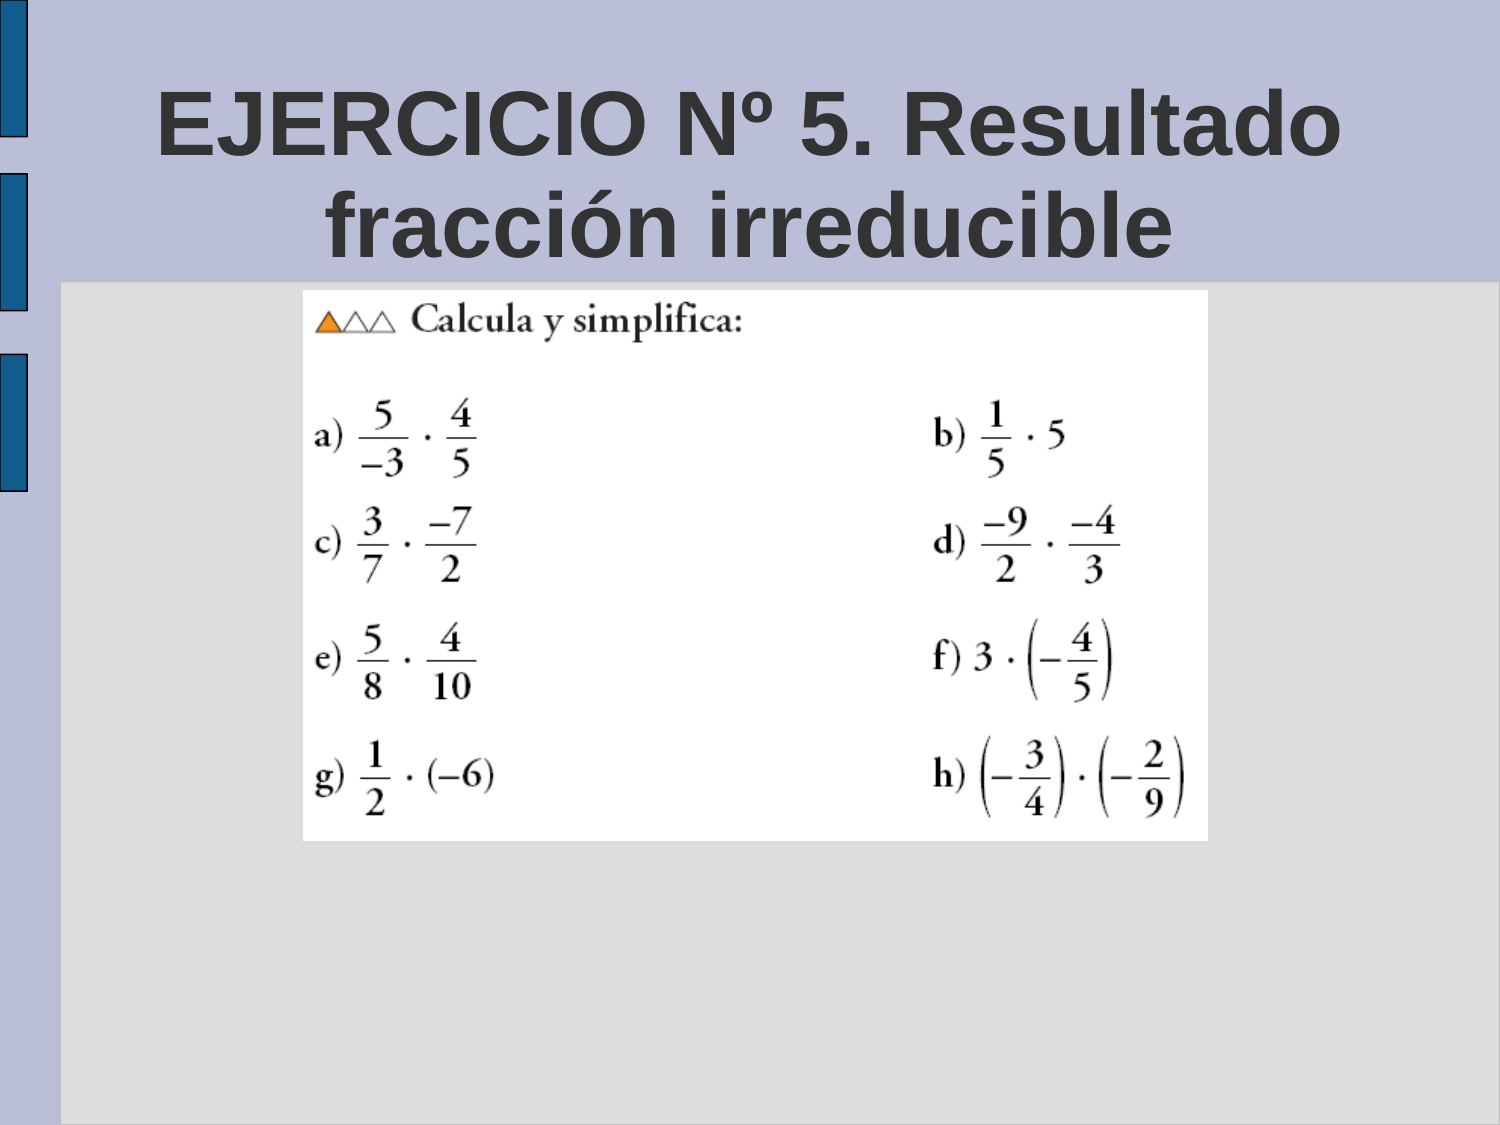

# EJERCICIO Nº 5. Resultado fracción irreducible